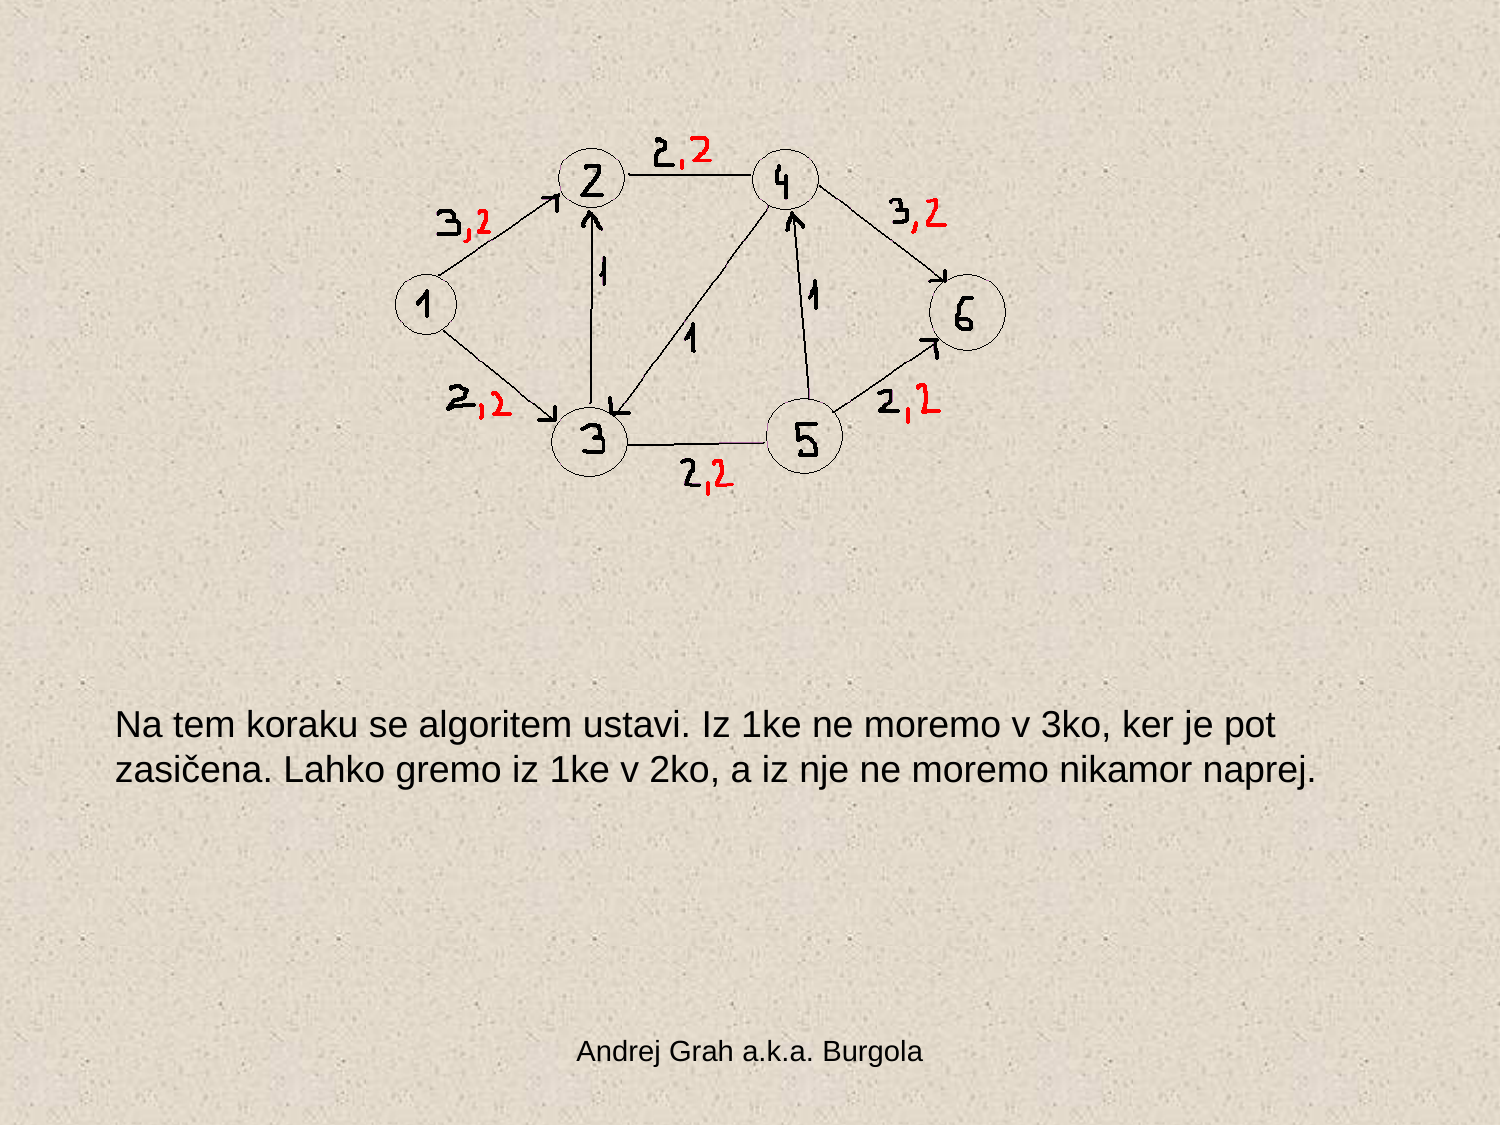

Na tem koraku se algoritem ustavi. Iz 1ke ne moremo v 3ko, ker je pot zasičena. Lahko gremo iz 1ke v 2ko, a iz nje ne moremo nikamor naprej.
Andrej Grah a.k.a. Burgola